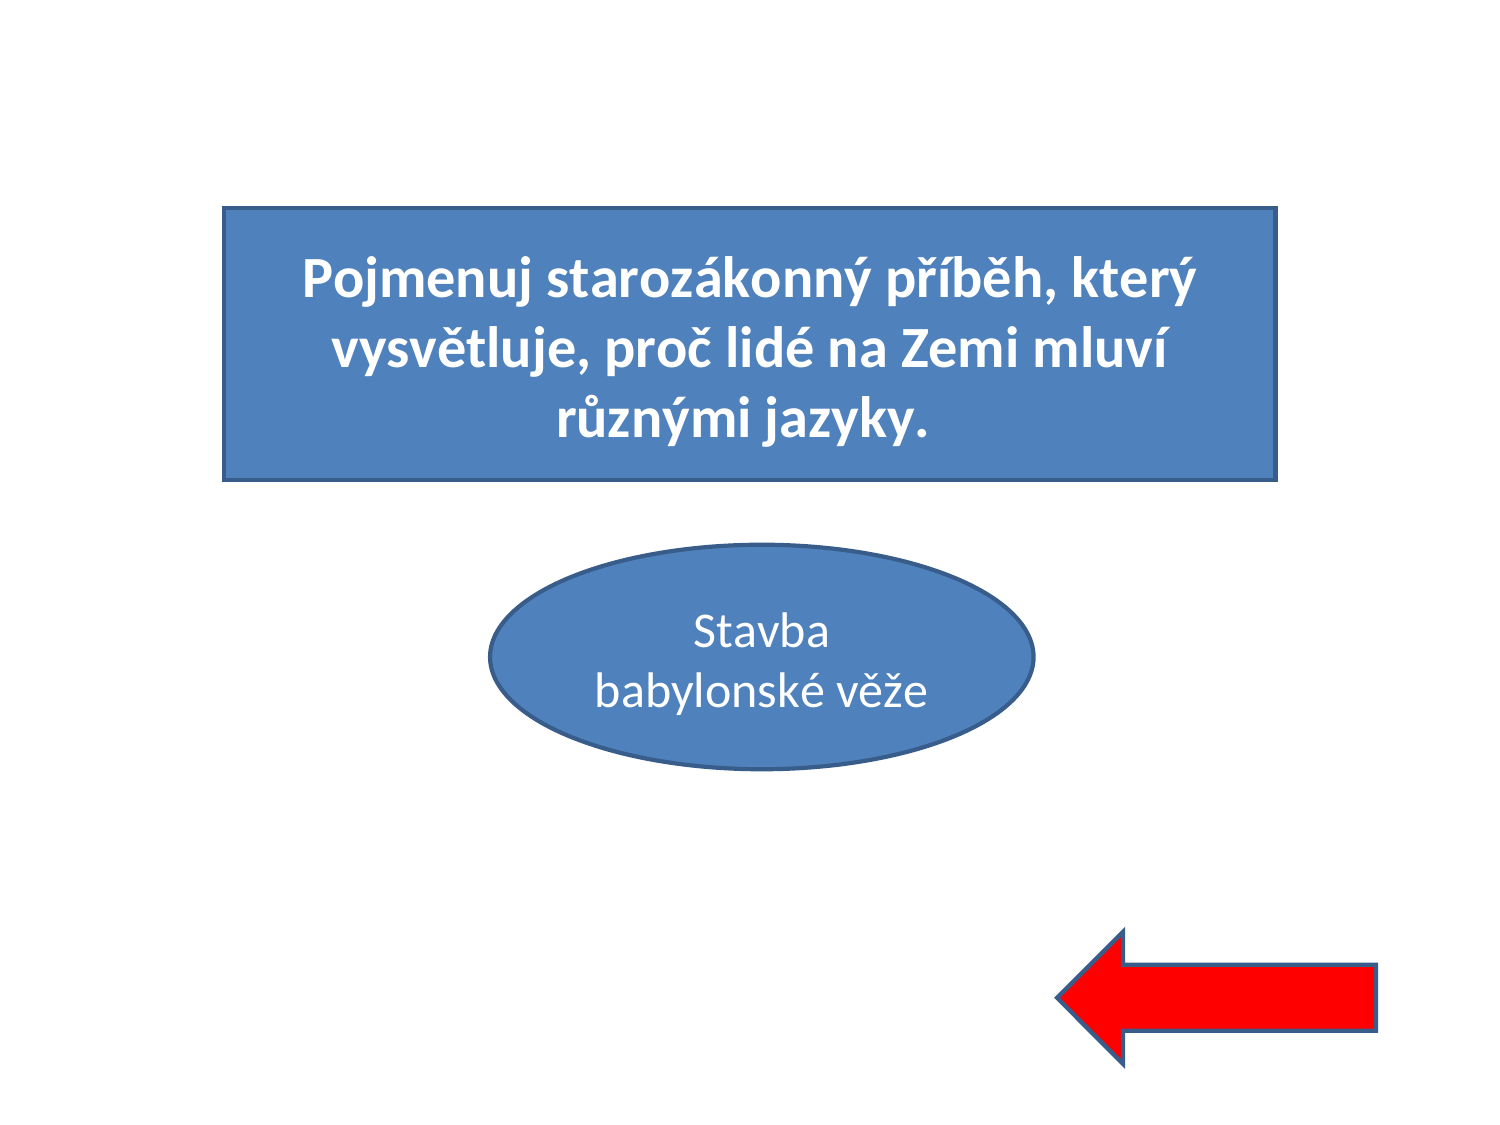

Pojmenuj starozákonný příběh, který vysvětluje, proč lidé na Zemi mluví různými jazyky.
Stavba babylonské věže